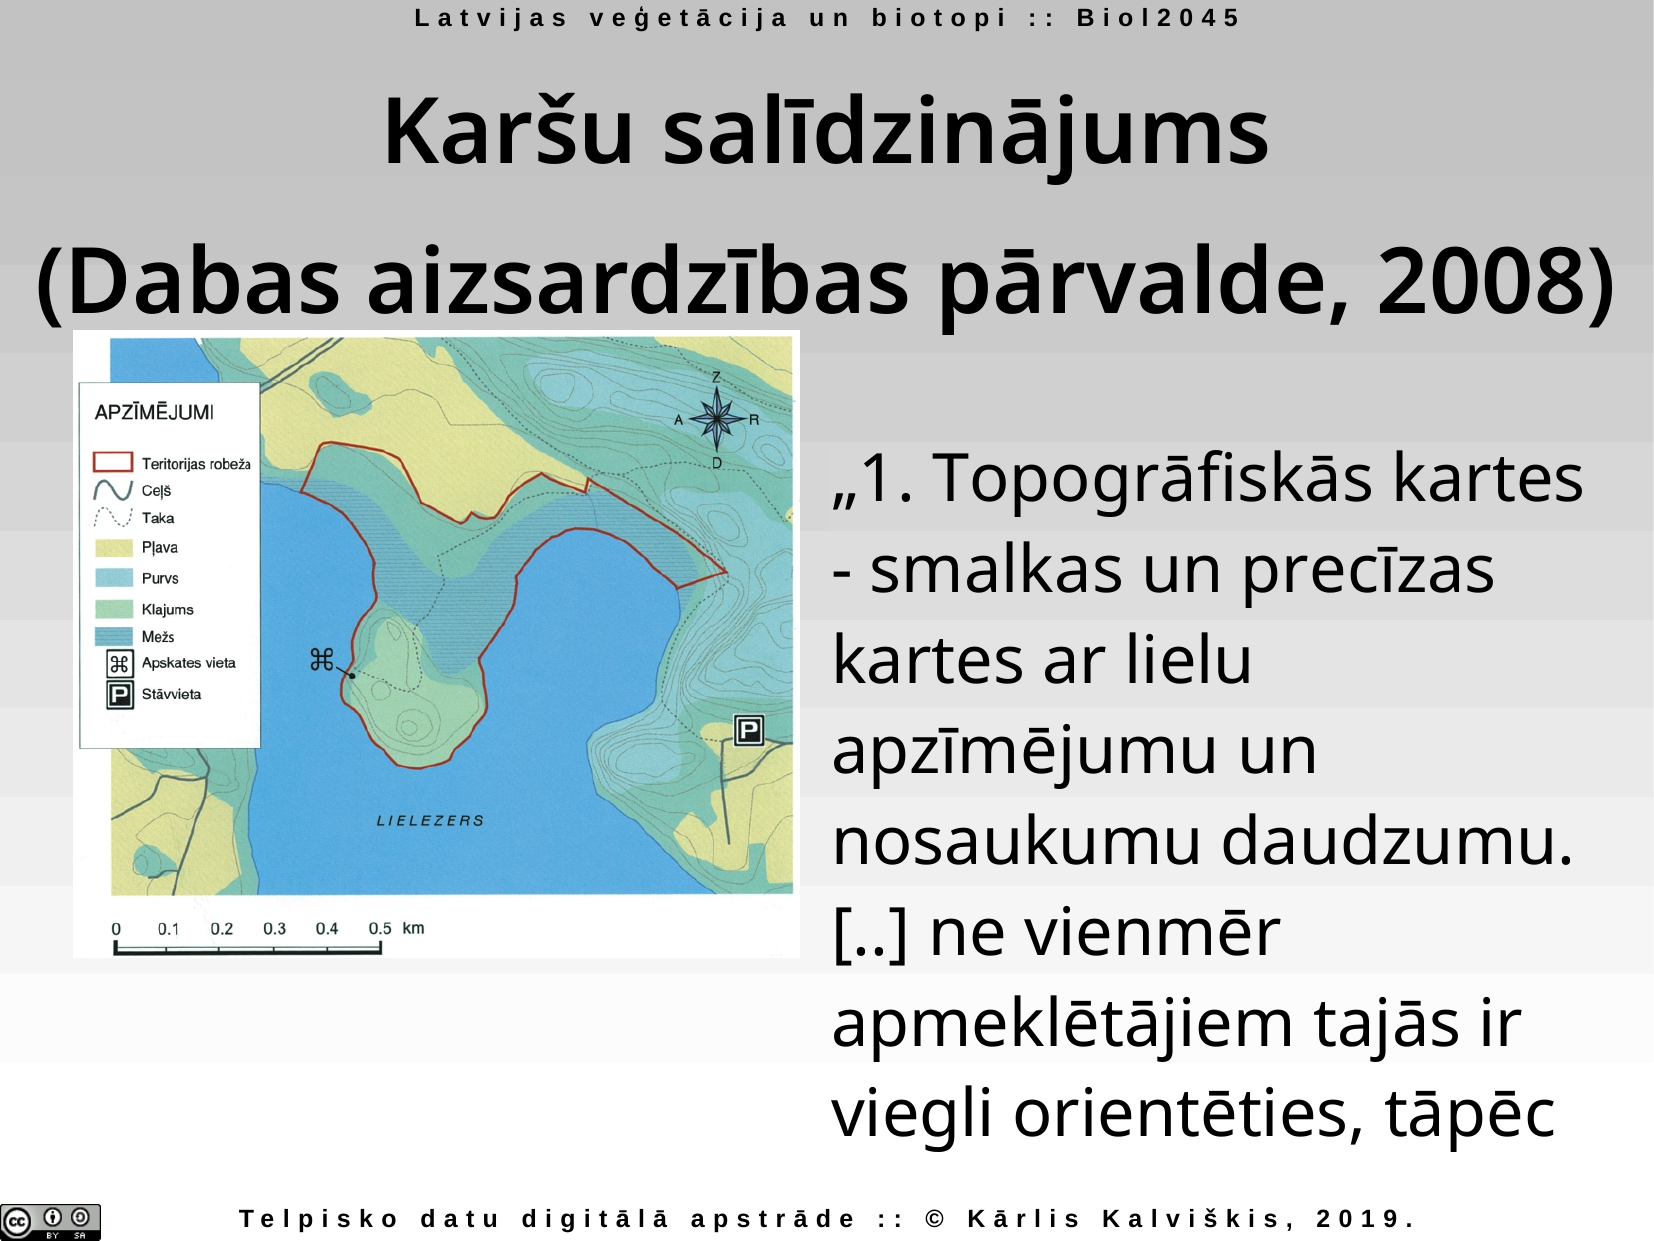

# Karšu salīdzinājums (Dabas aizsardzības pārvalde, 2008)
„1. Topogrāfiskās kartes - smalkas un precīzas kartes ar lielu apzīmējumu un nosaukumu daudzumu. [..] ne vienmēr apmeklētājiem tajās ir viegli orientēties, tāpēc topogrāfiskās kartes vēlams izmantot kopējas uzskatāmības iegūšanai tikai lielu apvidu atainošanā.”